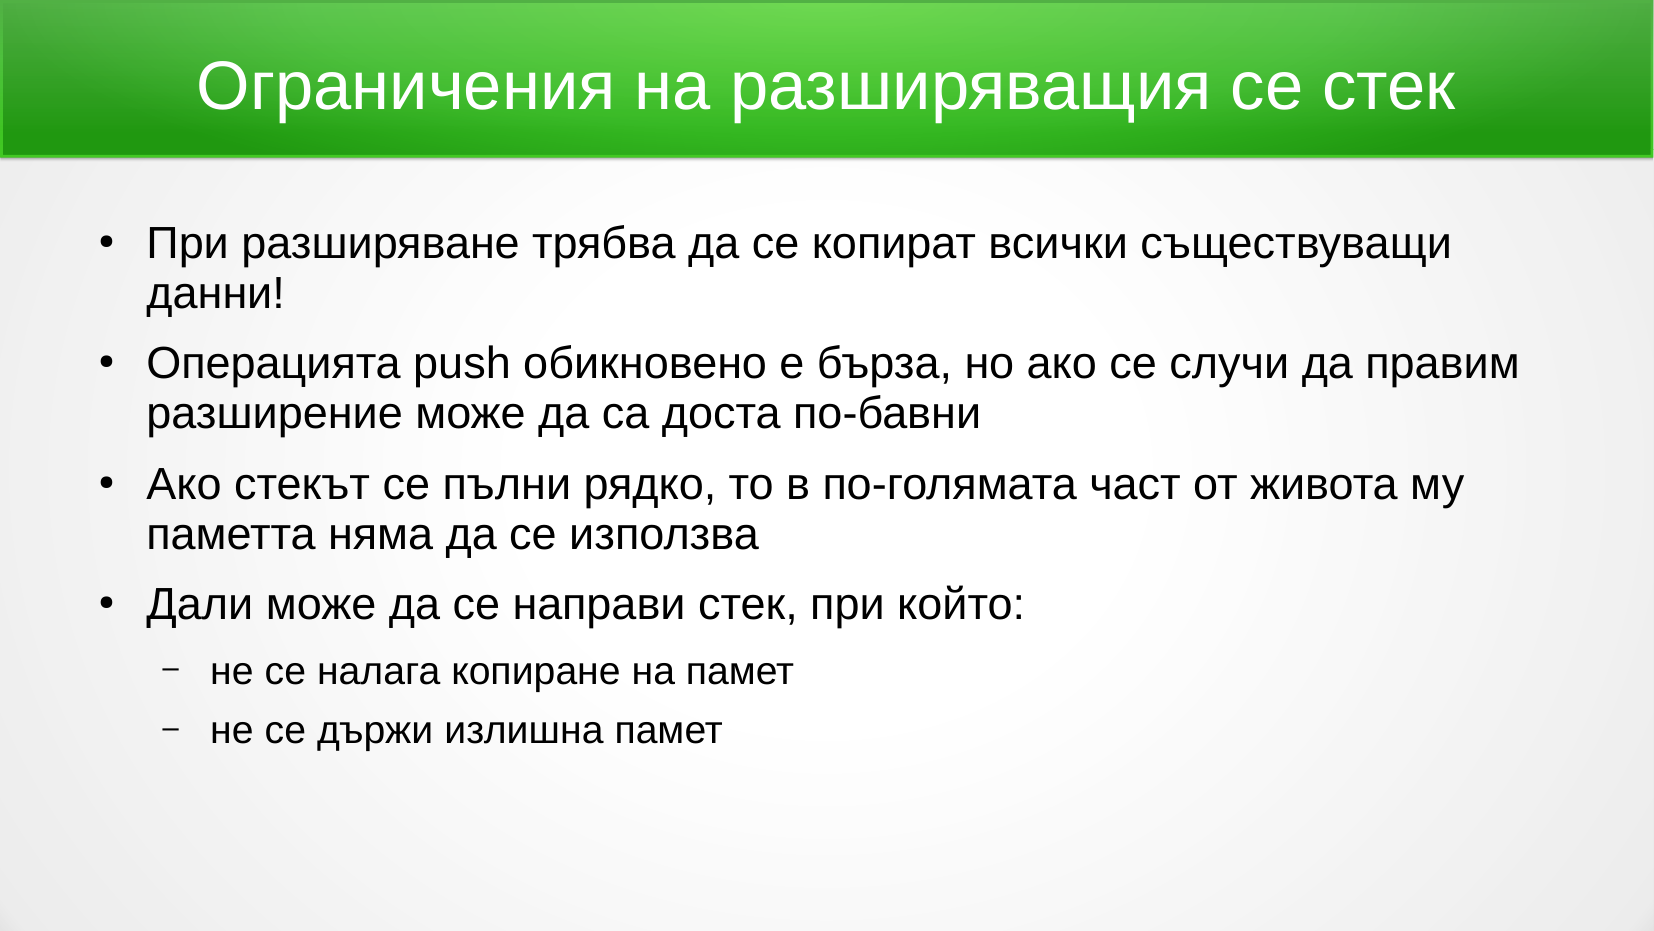

# Ограничения на разширяващия се стек
При разширяване трябва да се копират всички съществуващи данни!
Операцията push обикновено е бърза, но ако се случи да правим разширение може да са доста по-бавни
Ако стекът се пълни рядко, то в по-голямата част от живота му паметта няма да се използва
Дали може да се направи стек, при който:
не се налага копиране на памет
не се държи излишна памет